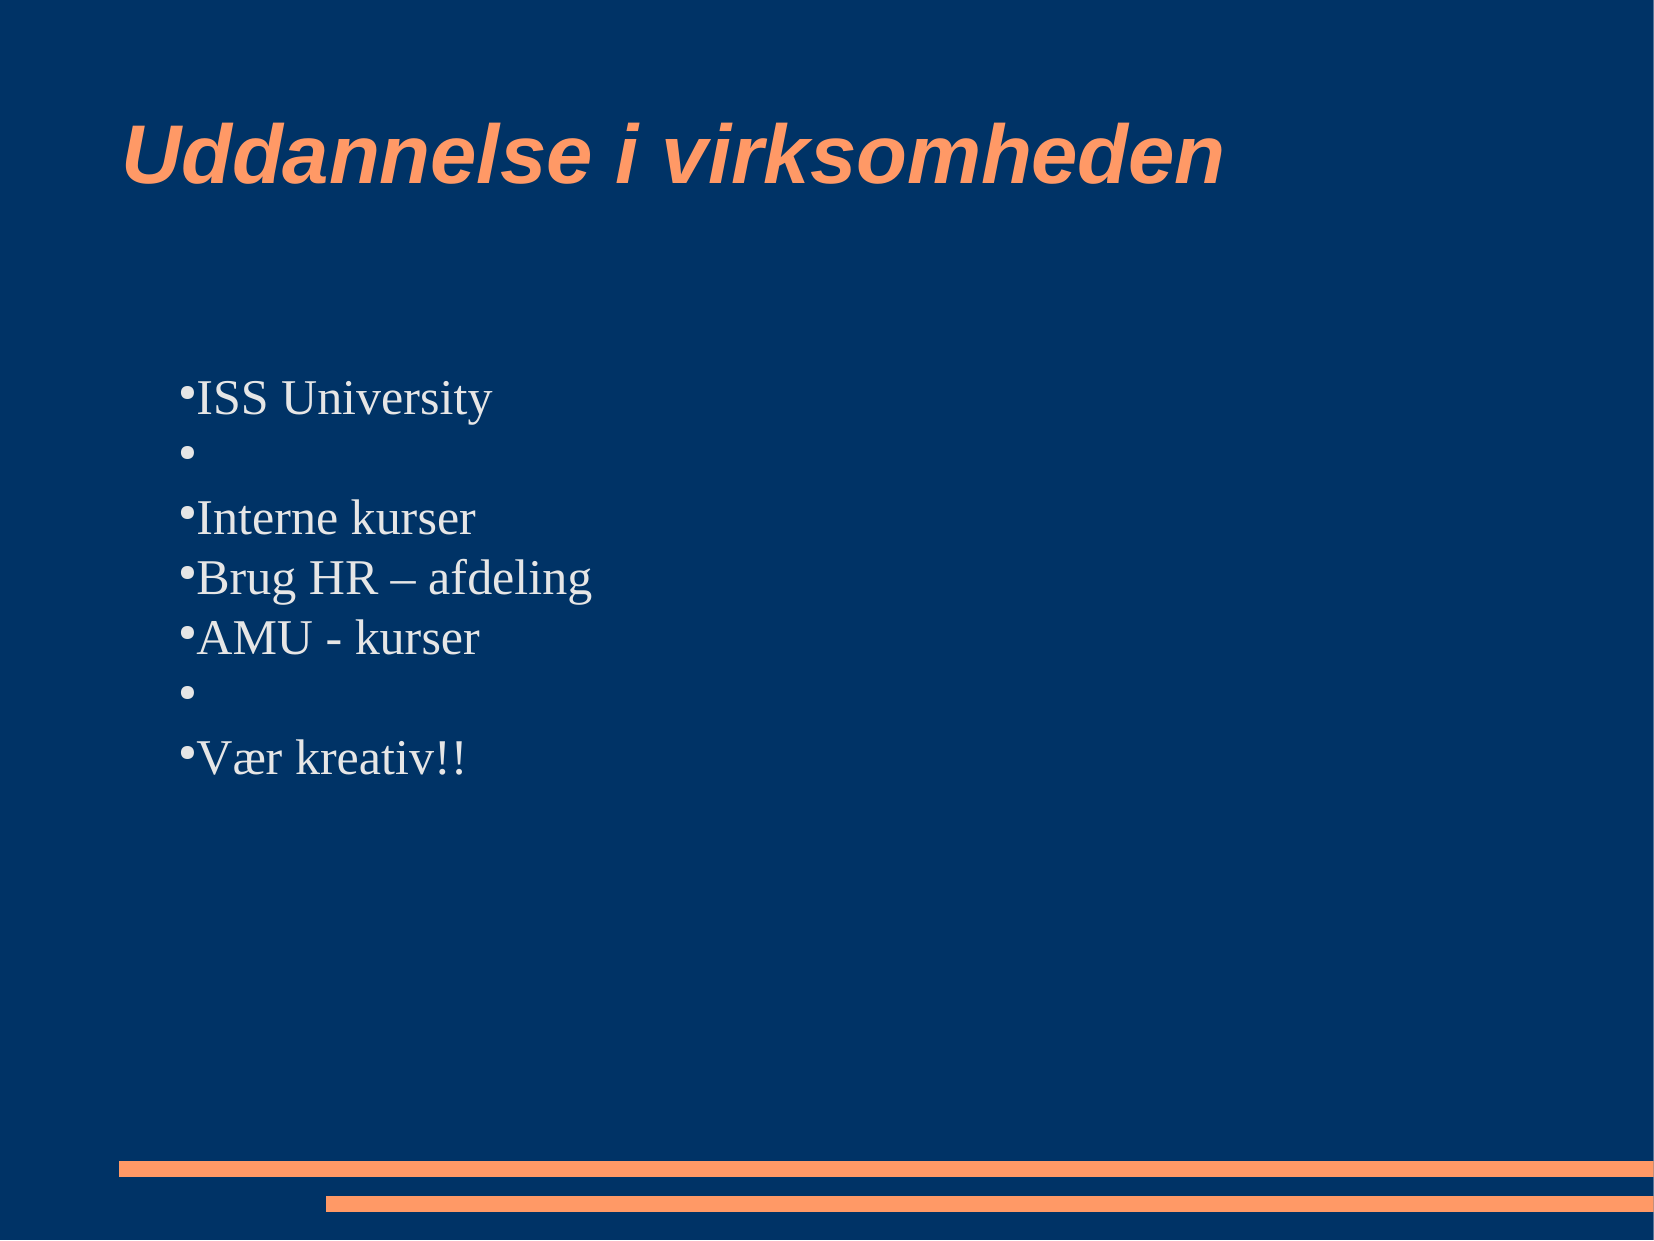

# Uddannelse i virksomheden
ISS University
Interne kurser
Brug HR – afdeling
AMU - kurser
Vær kreativ!!